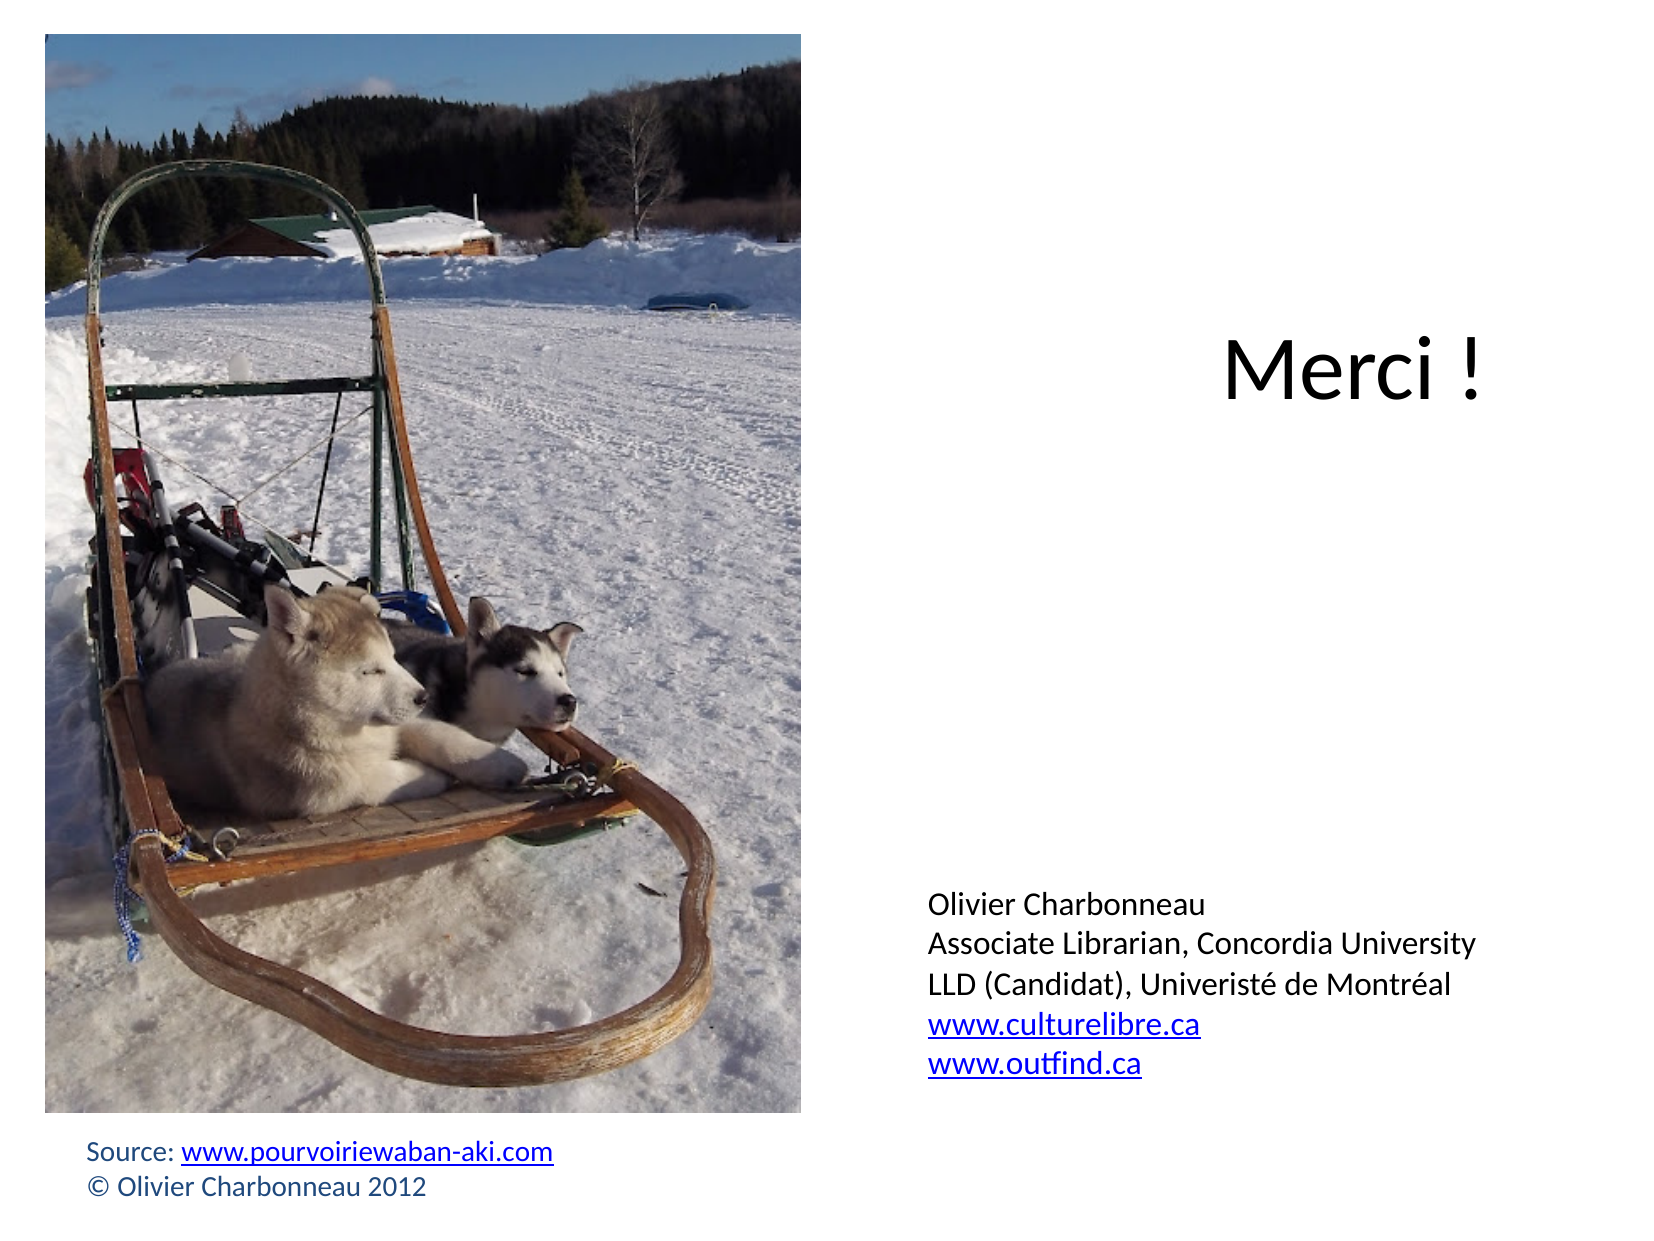

# Merci !
Olivier Charbonneau
Associate Librarian, Concordia University
LLD (Candidat), Univeristé de Montréal
www.culturelibre.ca
www.outfind.ca
Source: www.pourvoiriewaban-aki.com
© Olivier Charbonneau 2012